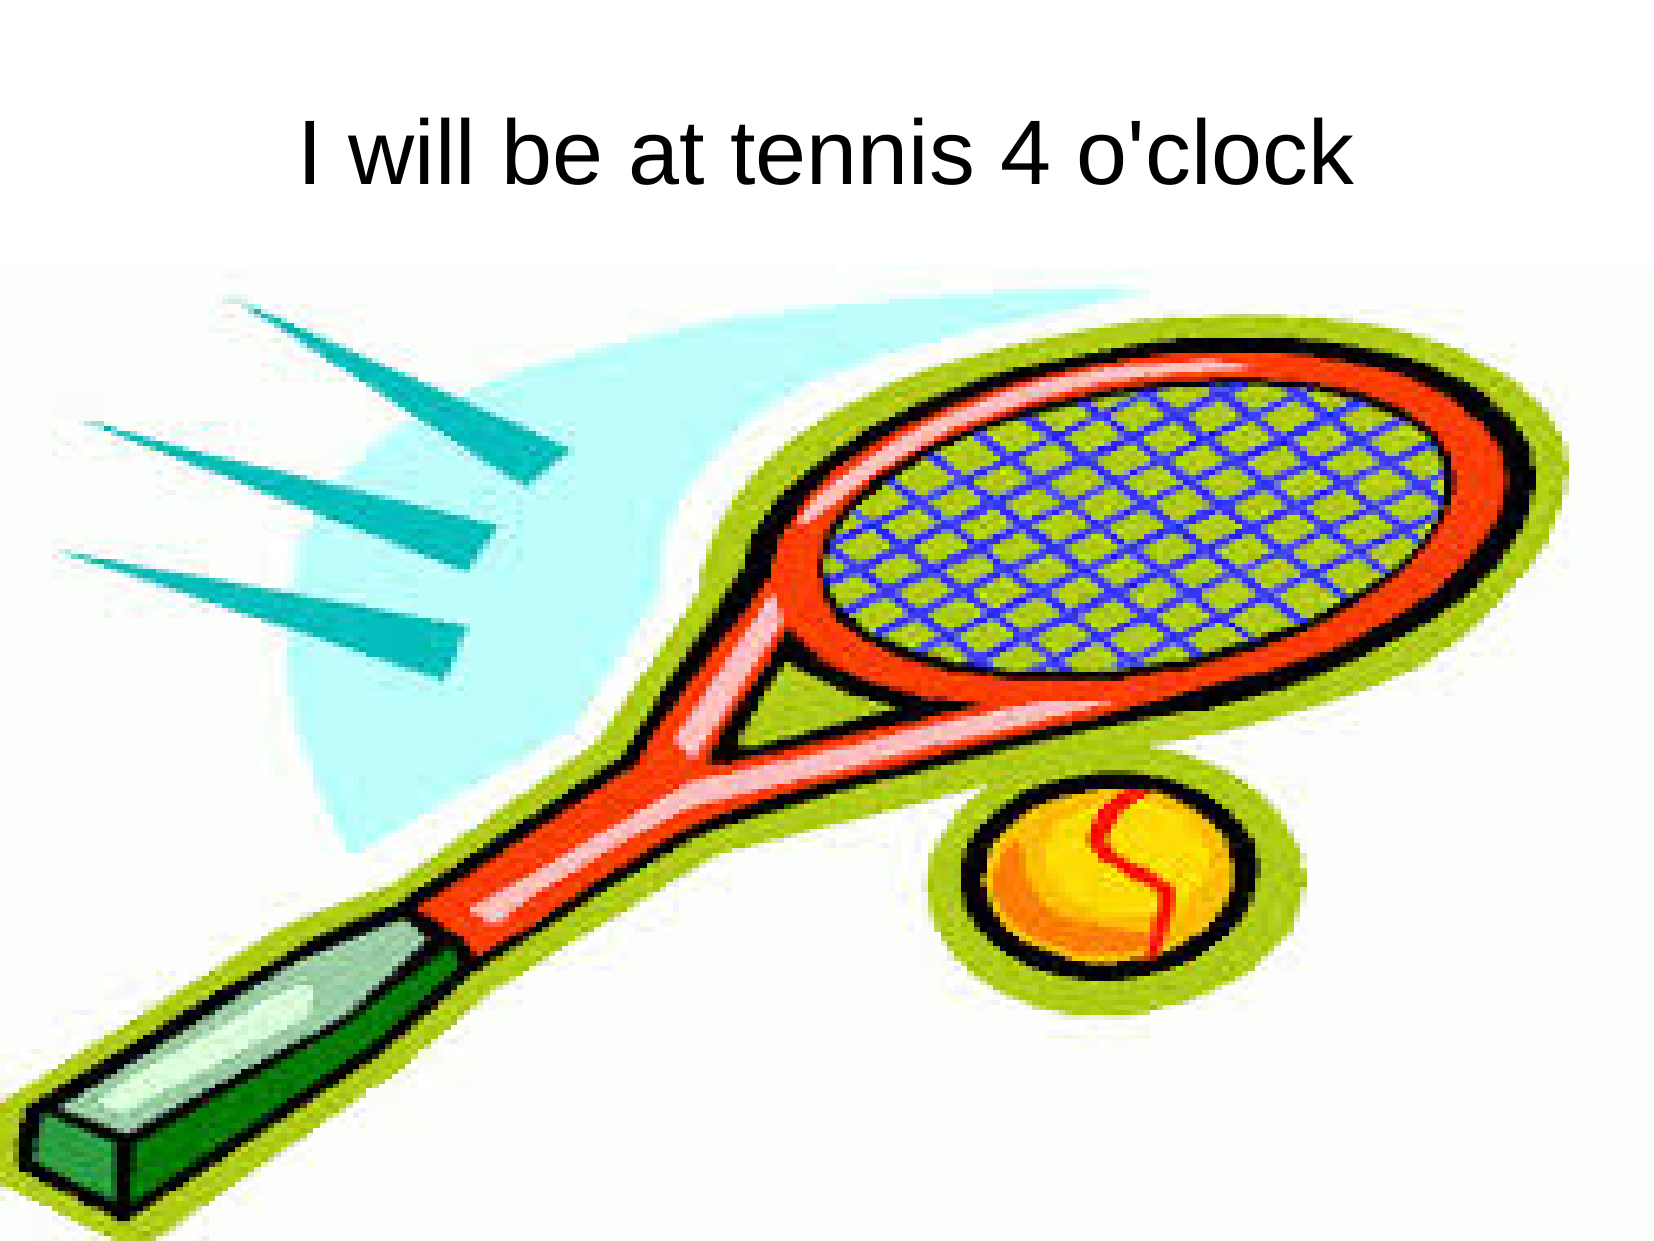

# I will be at tennis 4 o'clock